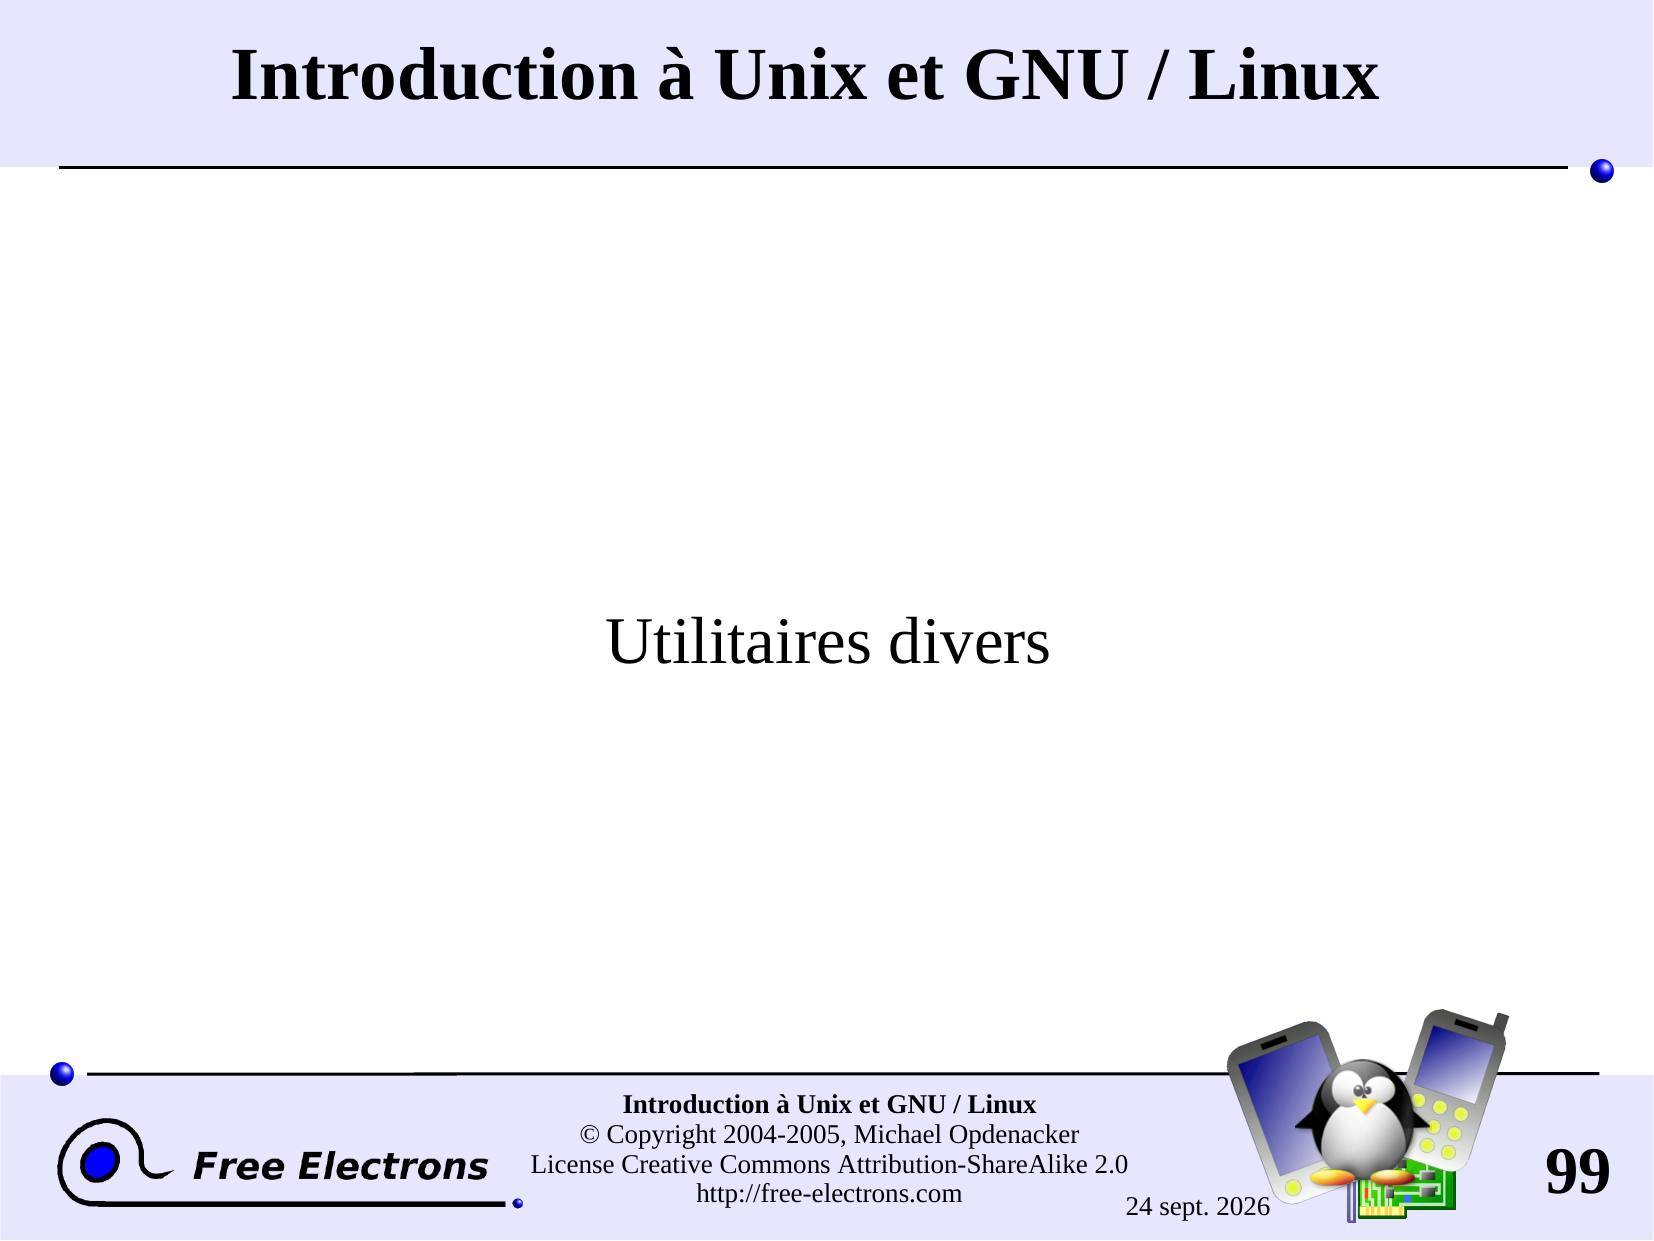

# Introduction à Unix et GNU / Linux
Utilitaires divers